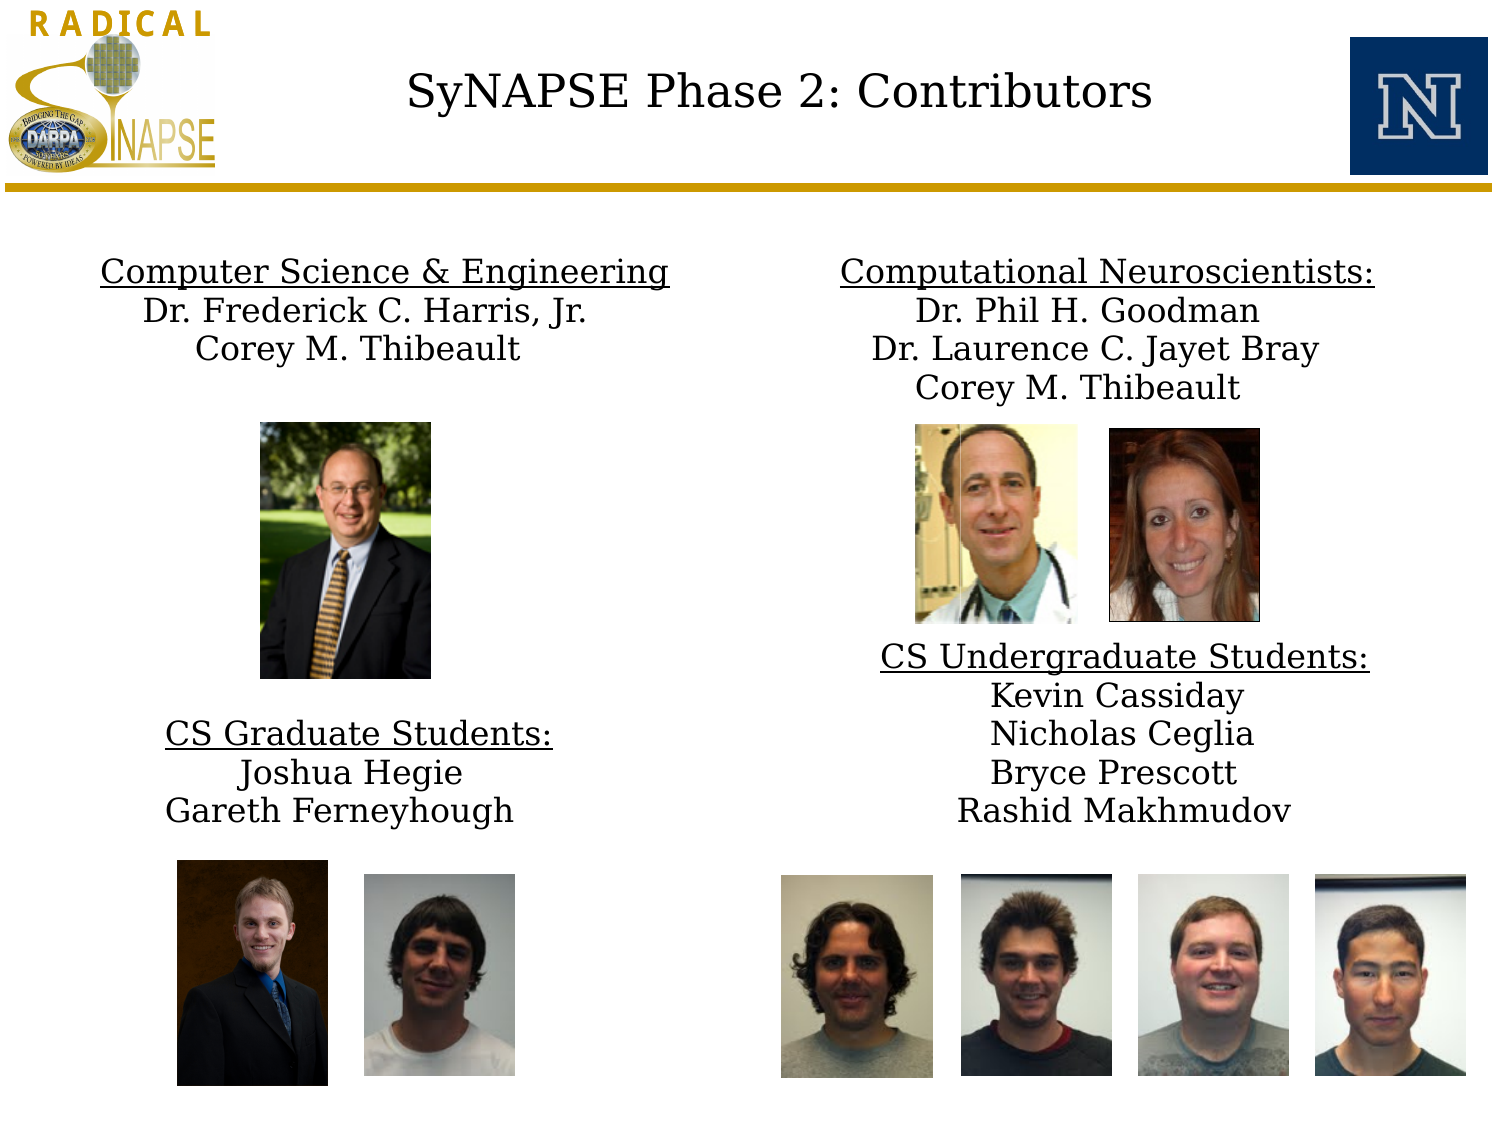

SyNAPSE Phase 2: Contributors
 Computer Science & Engineering			Computational Neuroscientists:
 Dr. Frederick C. Harris, Jr.					Dr. Phil H. Goodman
 Corey M. Thibeault					 Dr. Laurence C. Jayet Bray
											Corey M. Thibeault
										CS Undergraduate Students:
												Kevin Cassiday
	CS Graduate Students:						Nicholas Ceglia
		Joshua Hegie								Bryce Prescott
 	Gareth Ferneyhough						 Rashid Makhmudov